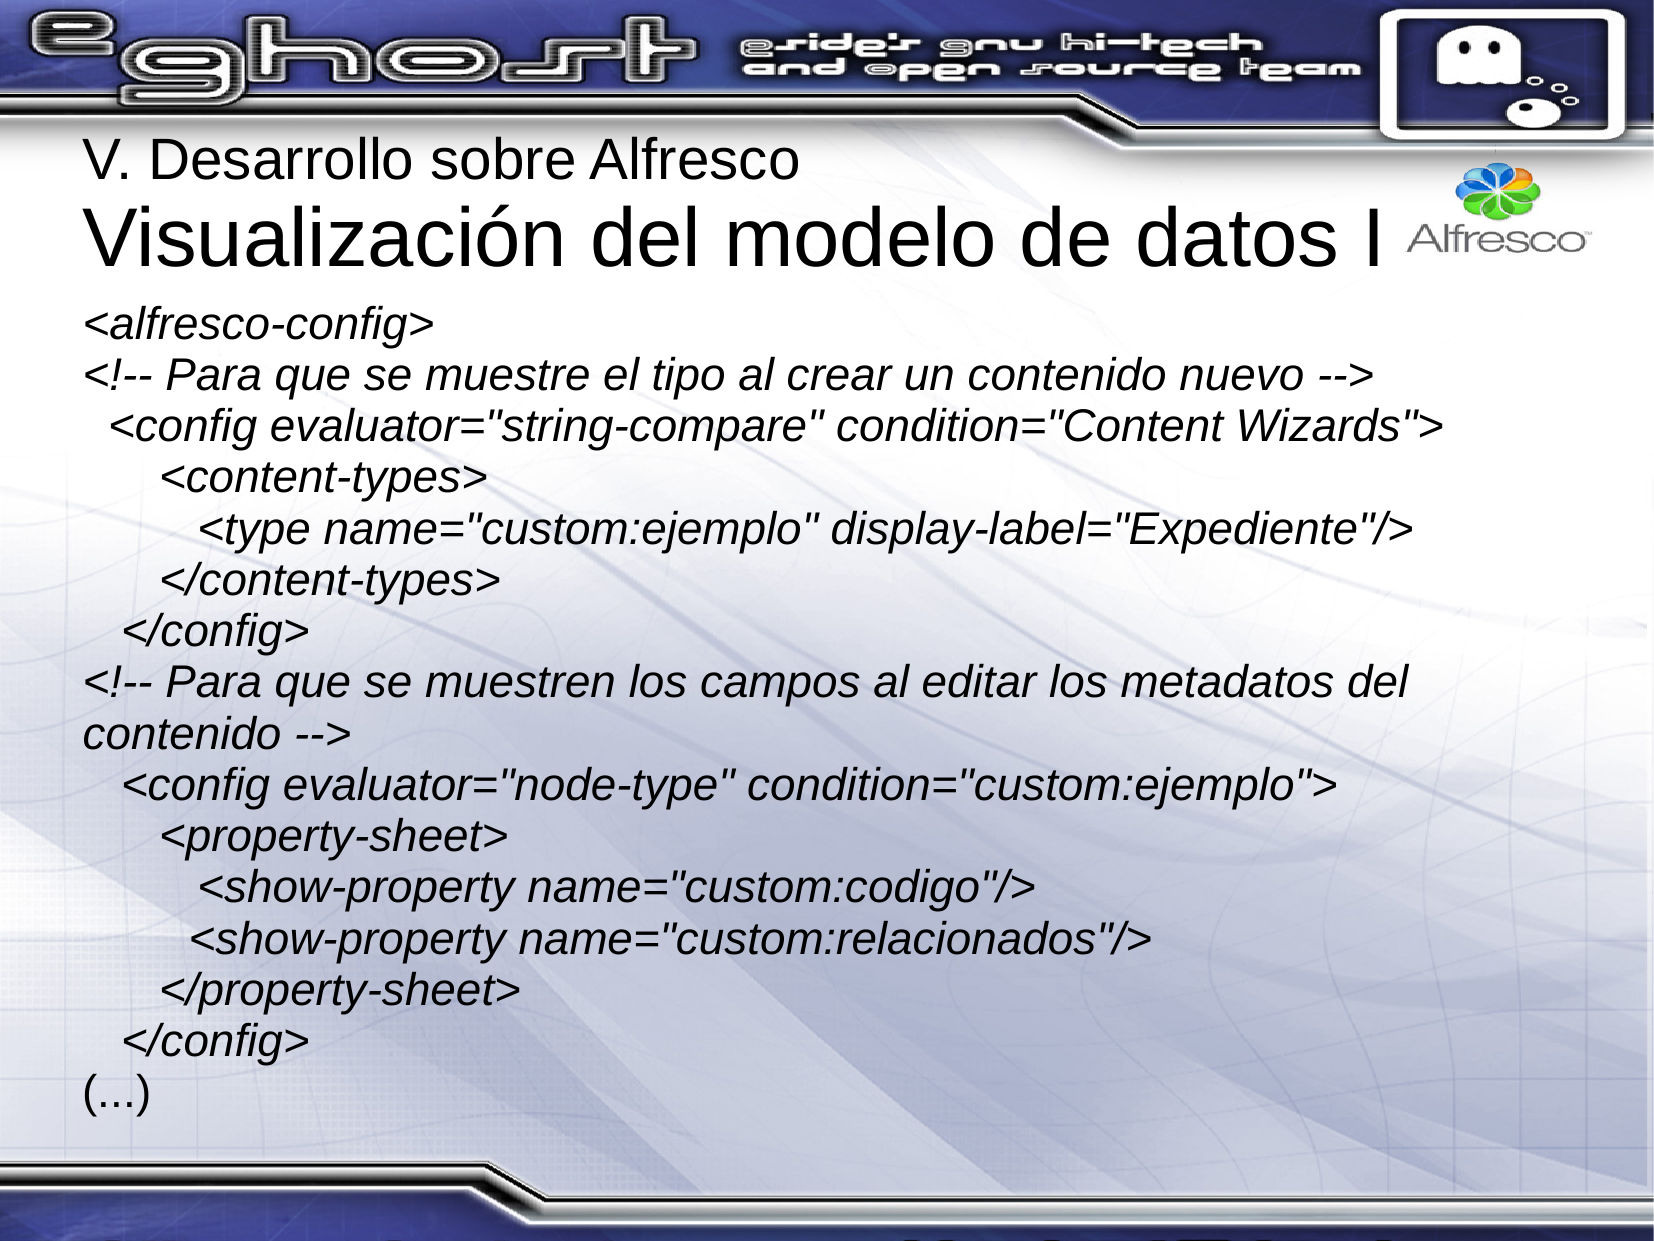

# V. Desarrollo sobre Alfresco Visualización del modelo de datos I
<alfresco-config>
<!-- Para que se muestre el tipo al crear un contenido nuevo -->
 <config evaluator="string-compare" condition="Content Wizards">
 <content-types>
 <type name="custom:ejemplo" display-label="Expediente"/>
 </content-types>
 </config>
<!-- Para que se muestren los campos al editar los metadatos del contenido -->
 <config evaluator="node-type" condition="custom:ejemplo">
 <property-sheet>
 <show-property name="custom:codigo"/>
	 <show-property name="custom:relacionados"/>
 </property-sheet>
 </config>
(...)